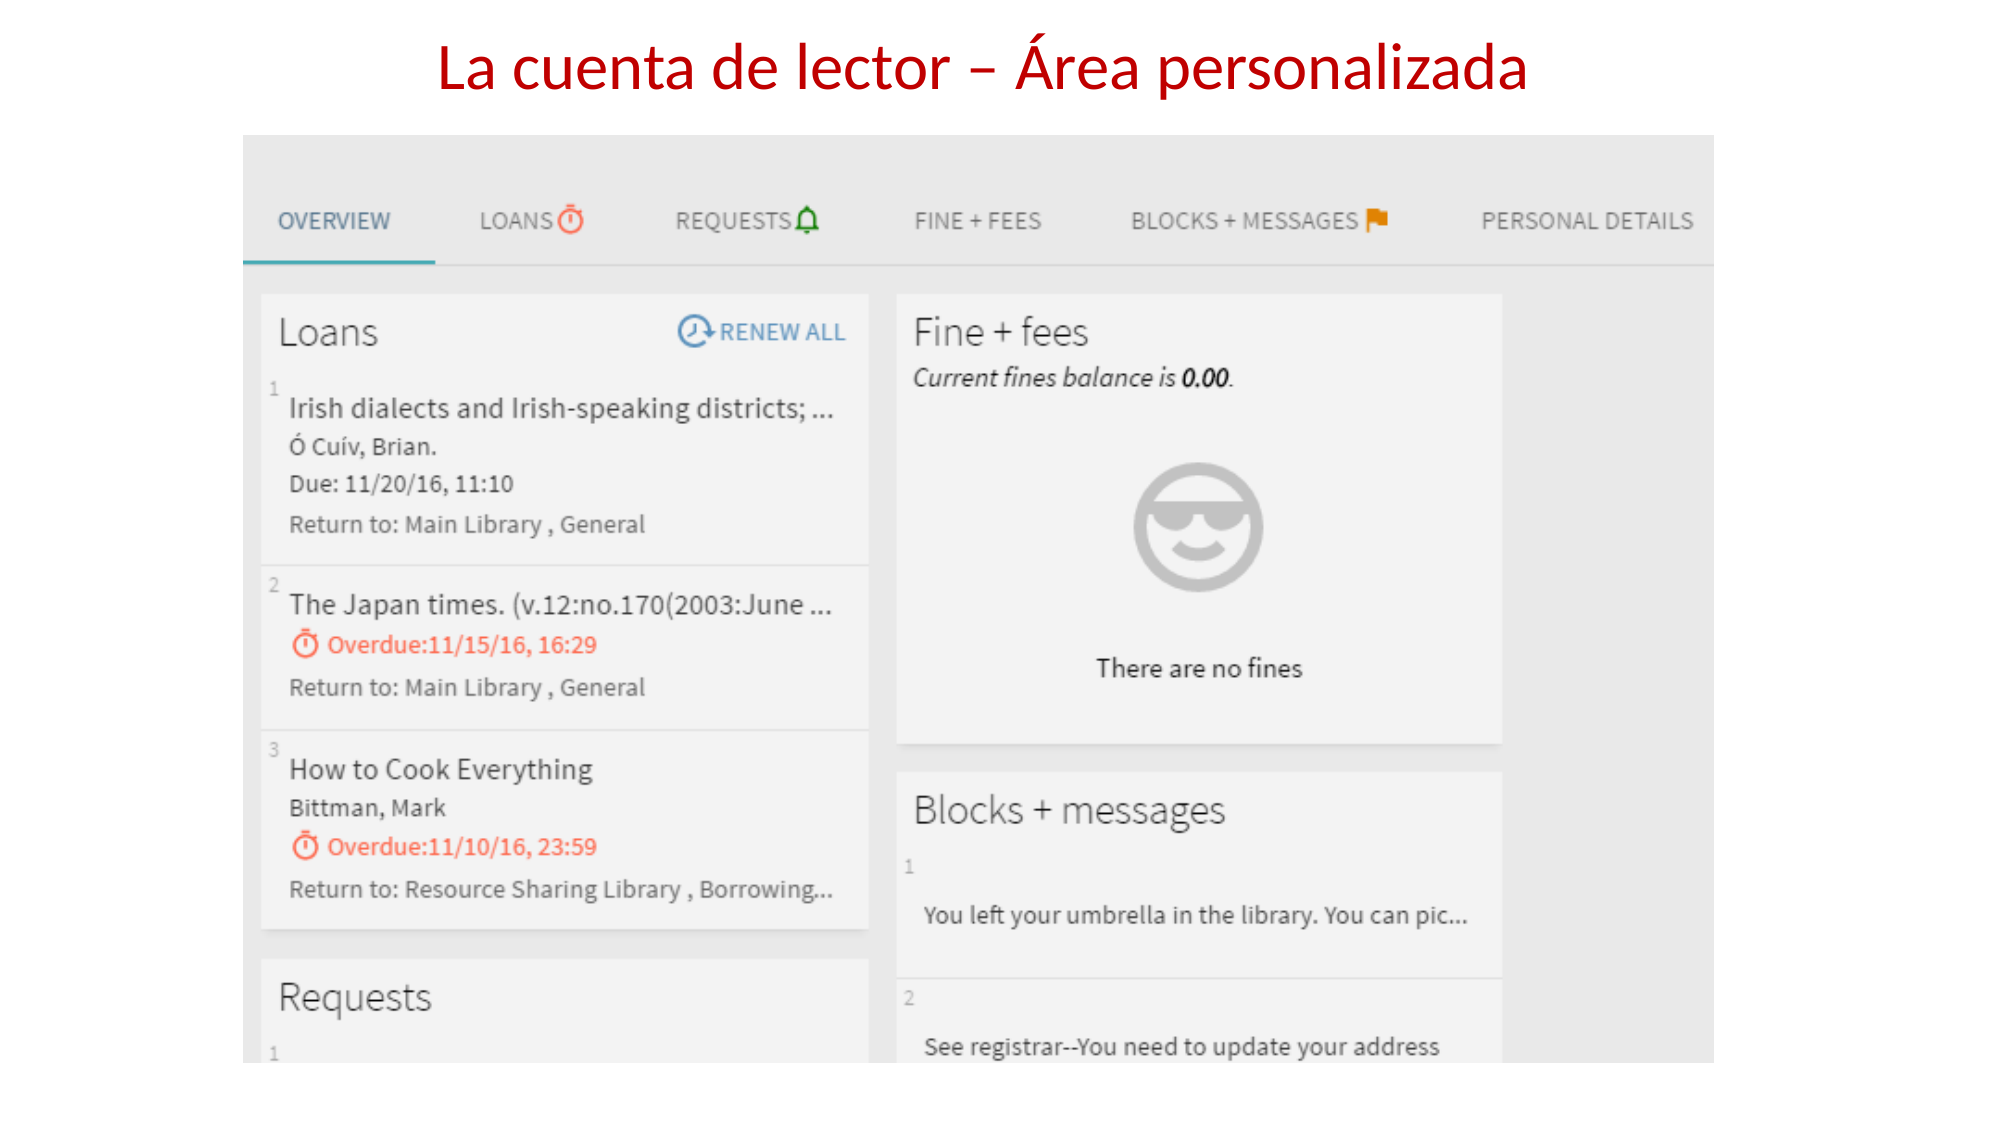

La cuenta de lector – Área personalizada